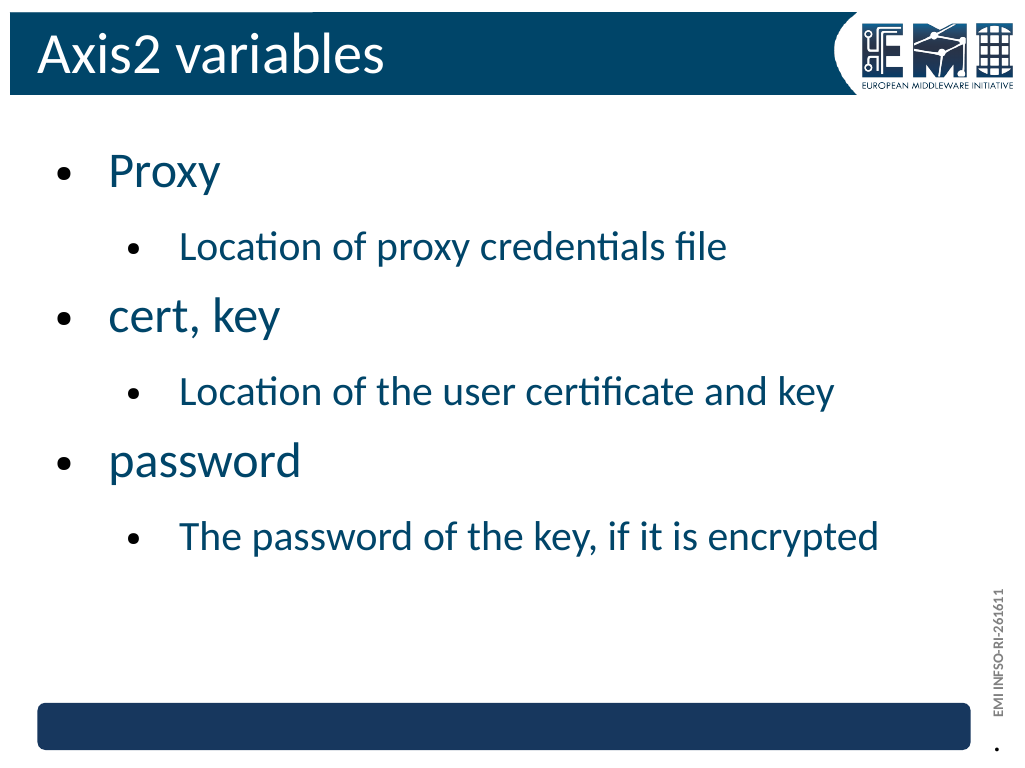

# Axis2 variables
Proxy
Location of proxy credentials file
cert, key
Location of the user certificate and key
password
The password of the key, if it is encrypted